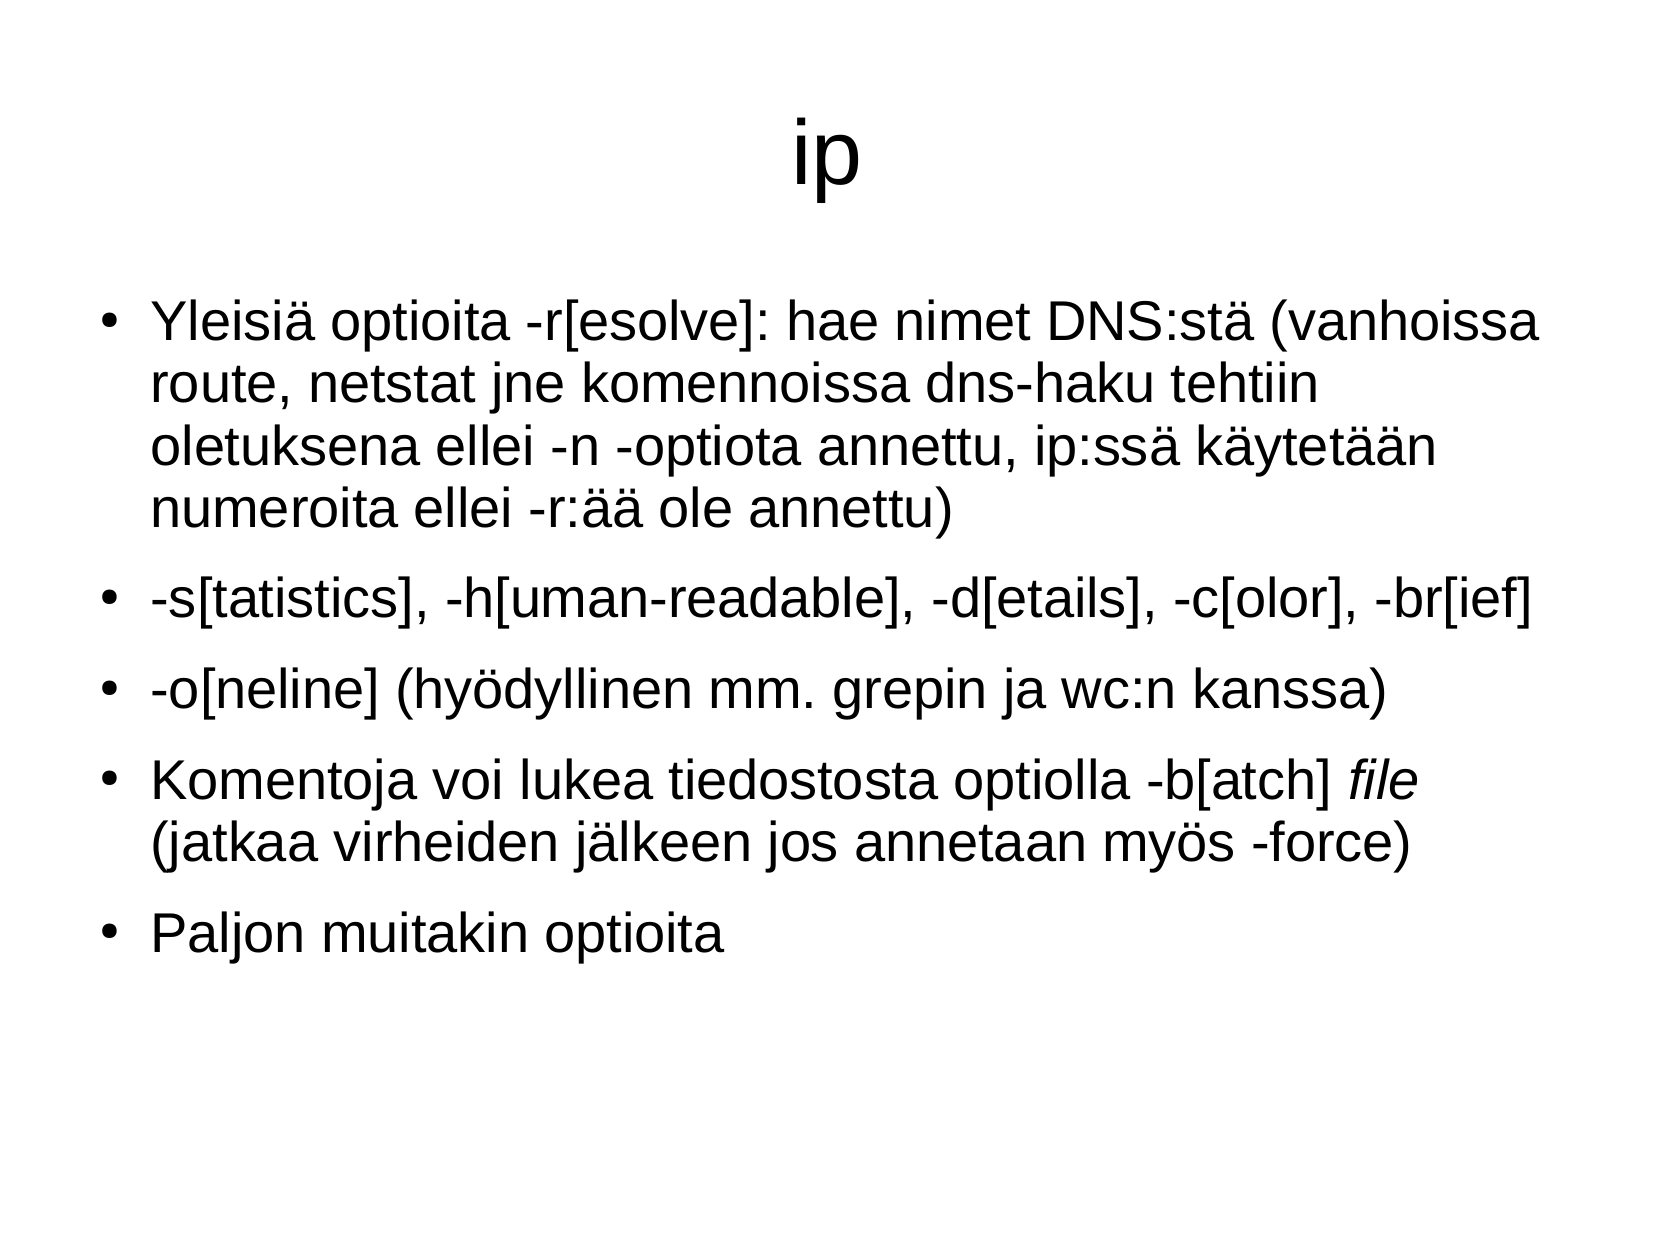

# ip
Yleisiä optioita -r[esolve]: hae nimet DNS:stä (vanhoissa route, netstat jne komennoissa dns-haku tehtiin oletuksena ellei -n -optiota annettu, ip:ssä käytetään numeroita ellei -r:ää ole annettu)
-s[tatistics], -h[uman-readable], -d[etails], -c[olor], -br[ief]
-o[neline] (hyödyllinen mm. grepin ja wc:n kanssa)
Komentoja voi lukea tiedostosta optiolla -b[atch] file (jatkaa virheiden jälkeen jos annetaan myös -force)
Paljon muitakin optioita